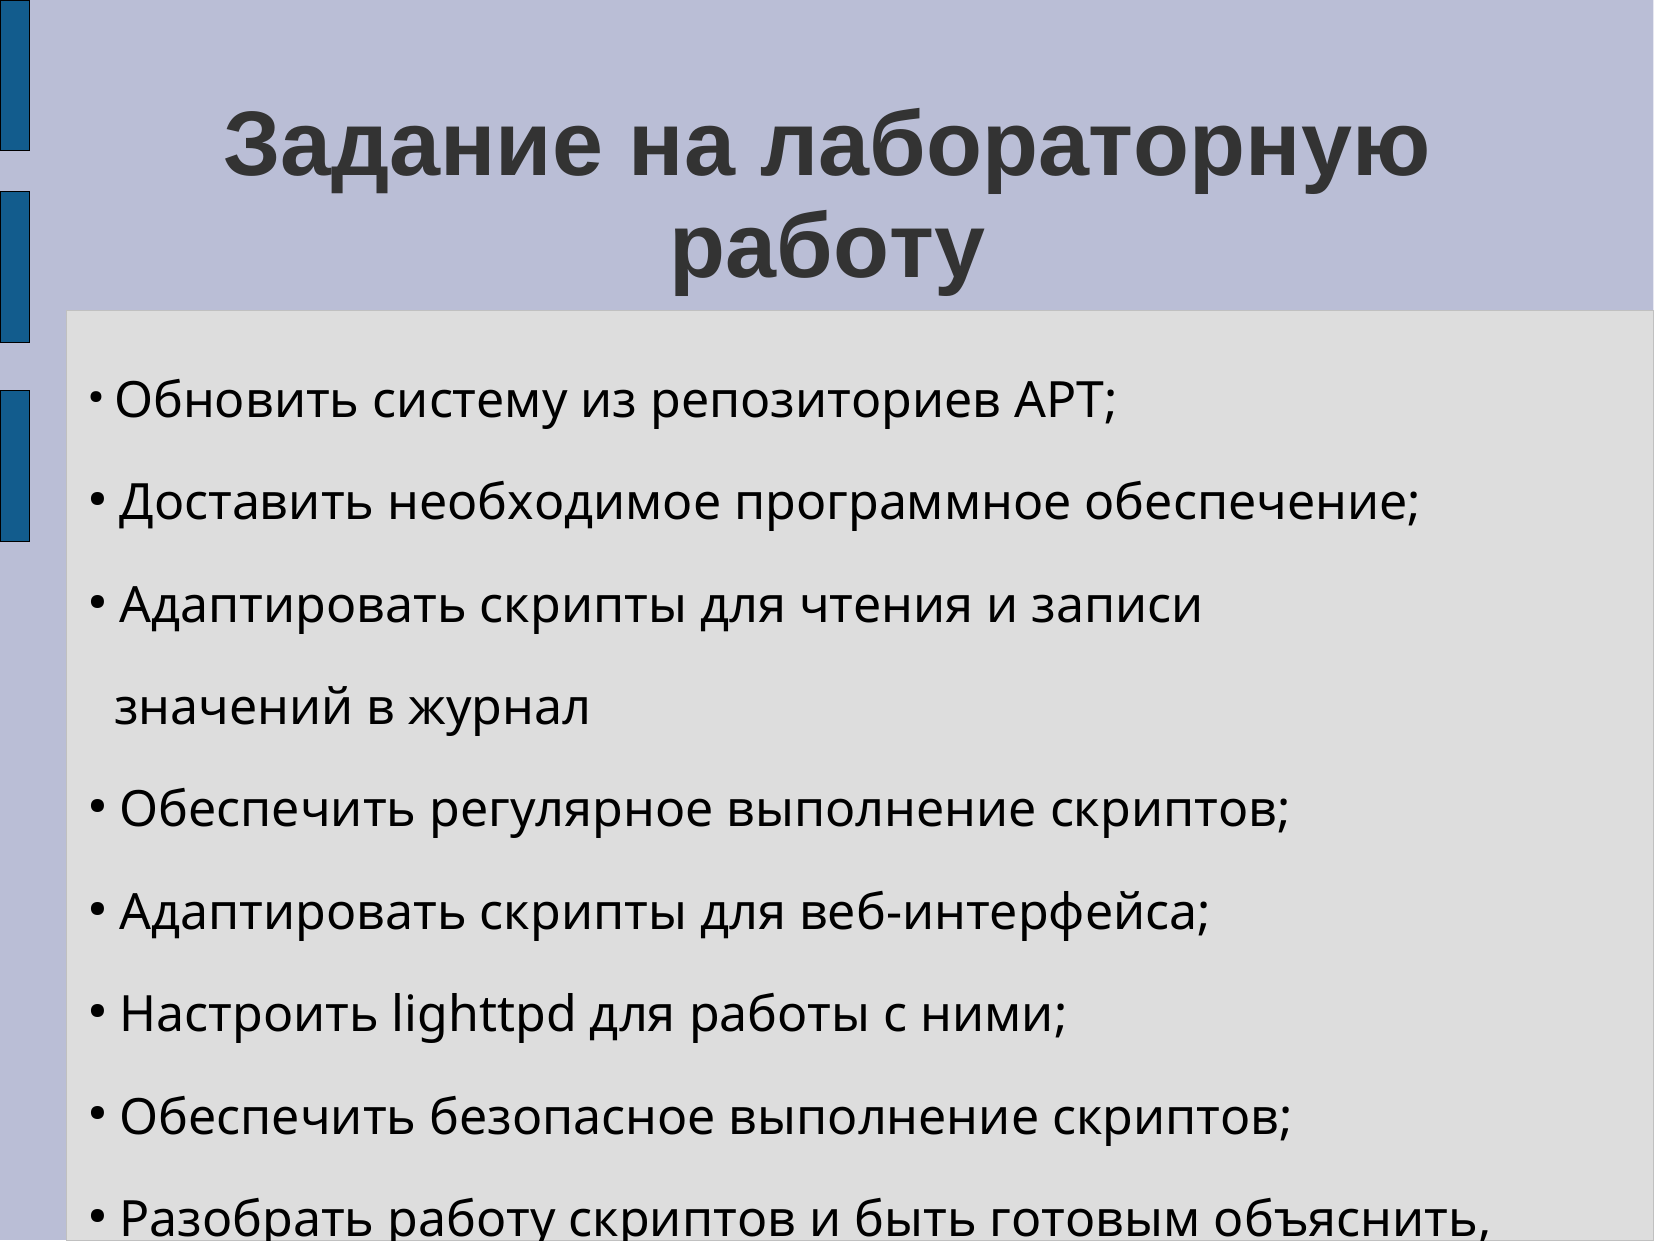

# Задание на лабораторную работу
 Обновить систему из репозиториев APT;
 Доставить необходимое программное обеспечение;
 Адаптировать скрипты для чтения и записи
 значений в журнал
 Обеспечить регулярное выполнение скриптов;
 Адаптировать скрипты для веб-интерфейса;
 Настроить lighttpd для работы с ними;
 Обеспечить безопасное выполнение скриптов;
 Разобрать работу скриптов и быть готовым объяснить,
 что они делают